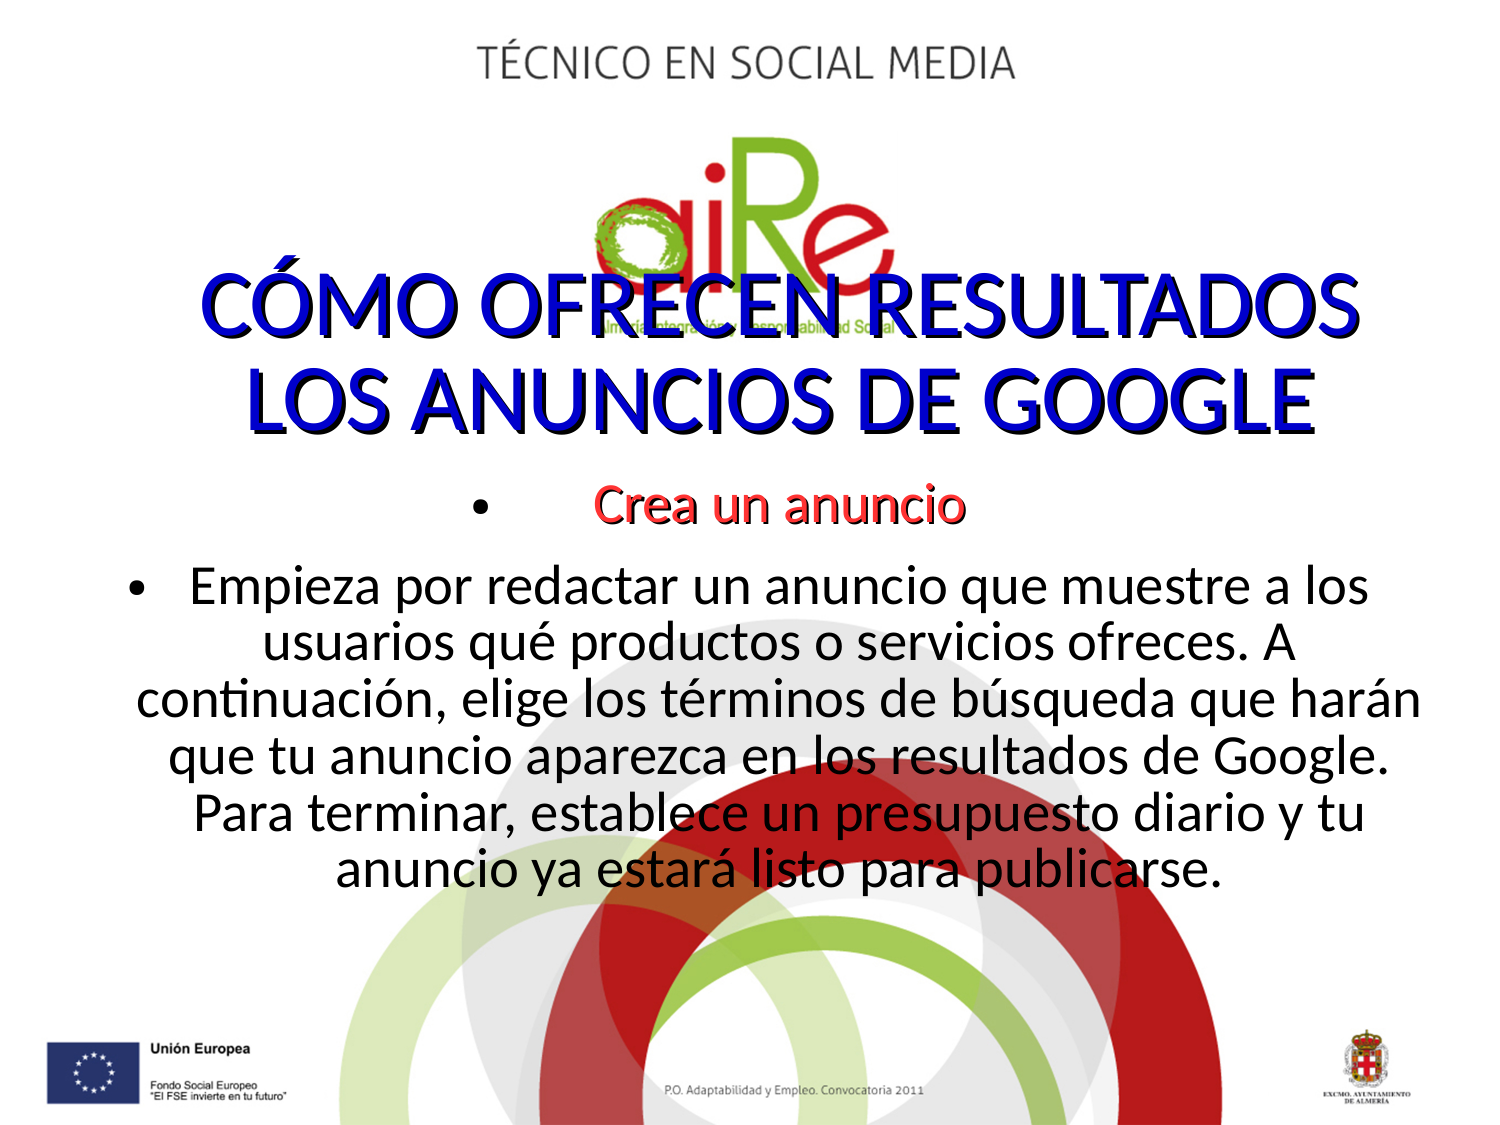

# CÓMO OFRECEN RESULTADOS LOS ANUNCIOS DE GOOGLE
Crea un anuncio
Empieza por redactar un anuncio que muestre a los usuarios qué productos o servicios ofreces. A continuación, elige los términos de búsqueda que harán que tu anuncio aparezca en los resultados de Google. Para terminar, establece un presupuesto diario y tu anuncio ya estará listo para publicarse.